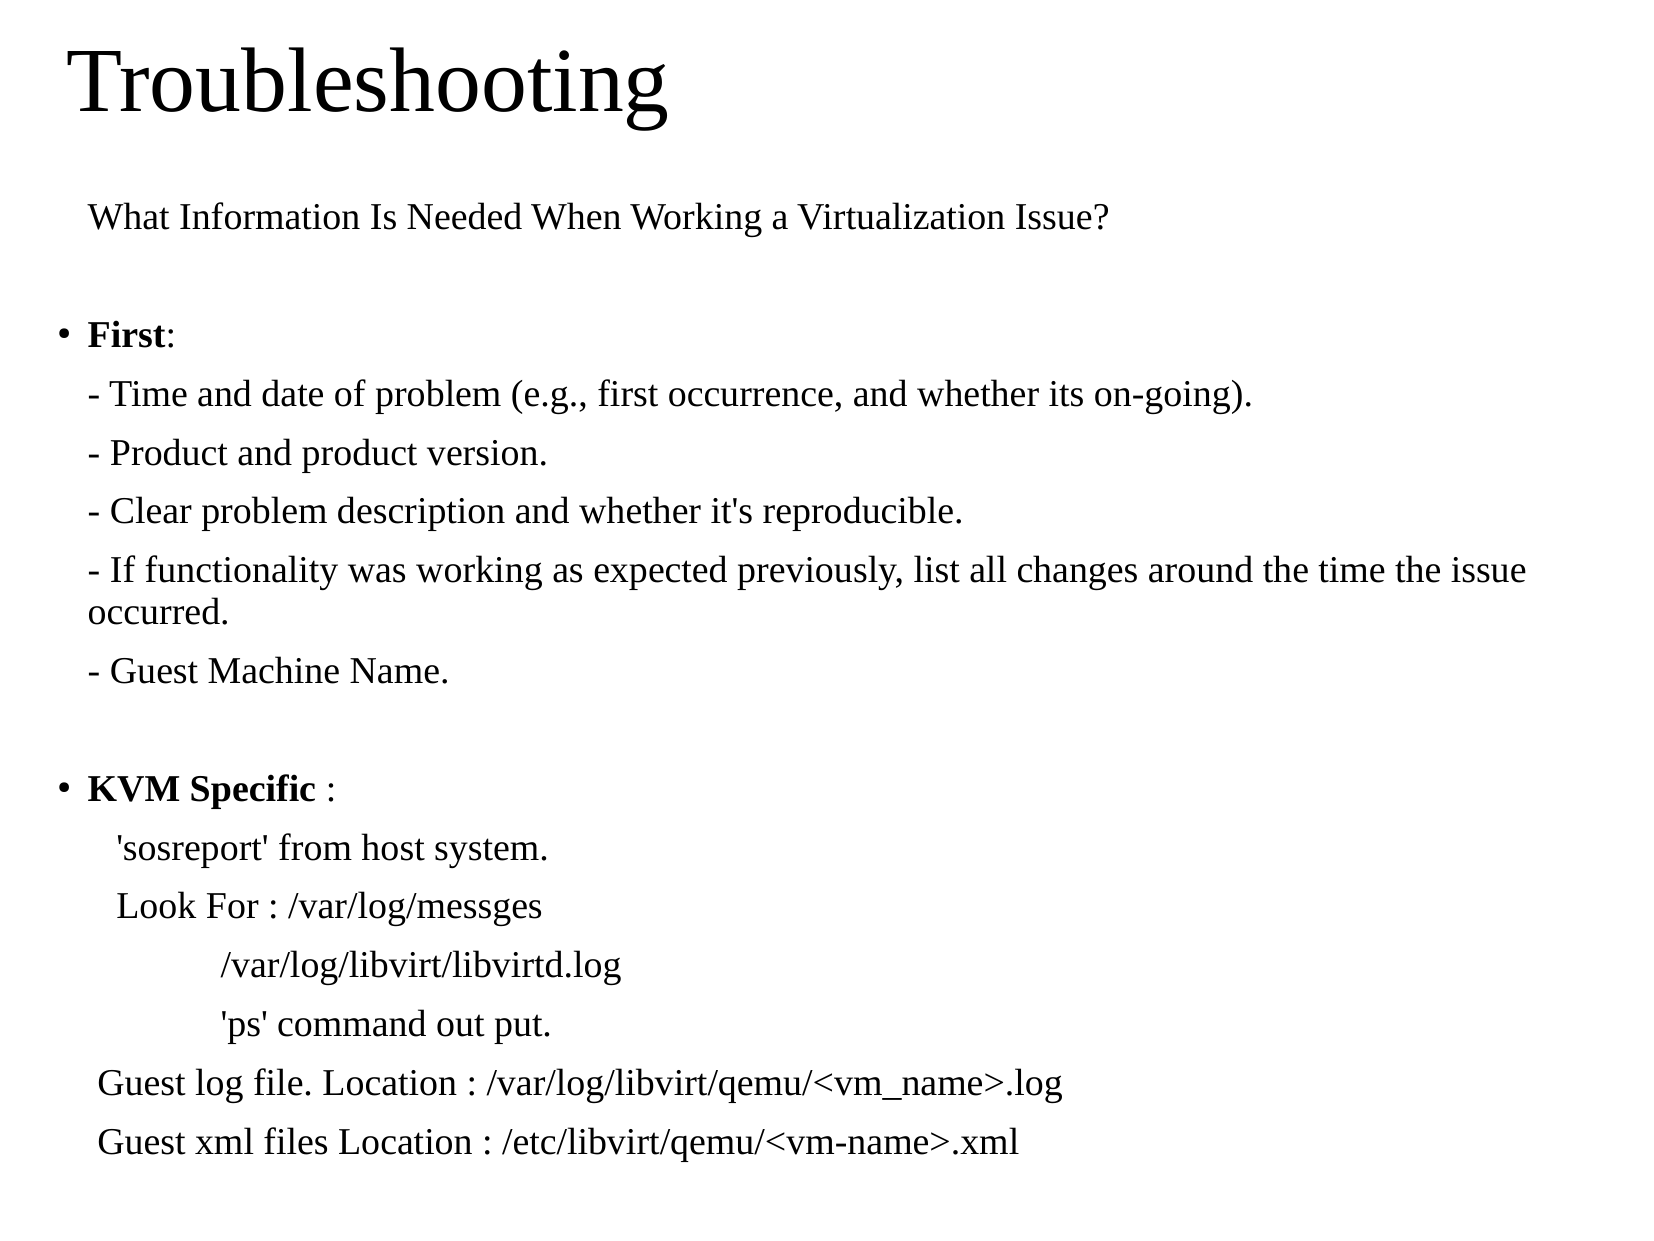

# Troubleshooting
What Information Is Needed When Working a Virtualization Issue?
First:
- Time and date of problem (e.g., first occurrence, and whether its on-going).
- Product and product version.
- Clear problem description and whether it's reproducible.
- If functionality was working as expected previously, list all changes around the time the issue occurred.
- Guest Machine Name.
KVM Specific :
 'sosreport' from host system.
 Look For : /var/log/messges
 /var/log/libvirt/libvirtd.log
 'ps' command out put.
 Guest log file. Location : /var/log/libvirt/qemu/<vm_name>.log
 Guest xml files Location : /etc/libvirt/qemu/<vm-name>.xml